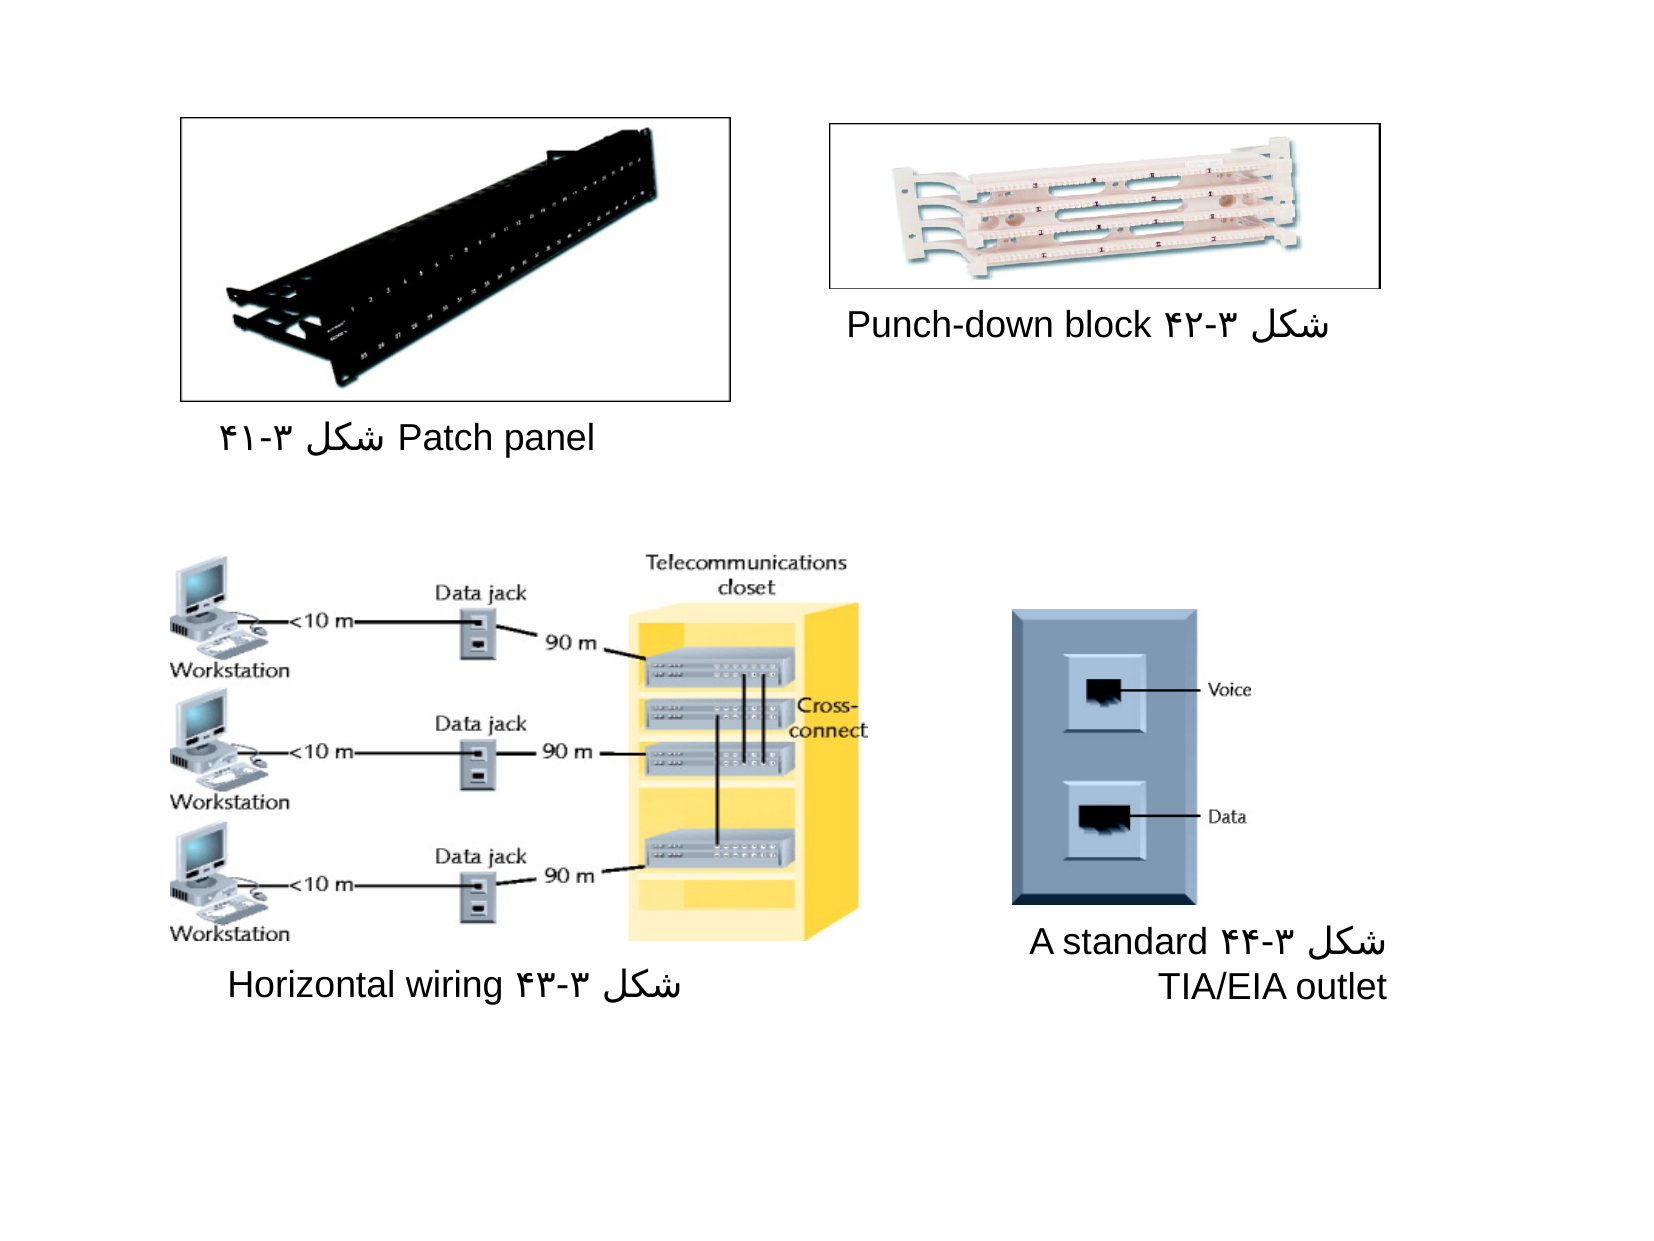

شکل ۳-۴۱ Patch panel
شکل ۳-۴۲ Punch-down block
شکل ۳-۴۳ Horizontal wiring
شکل ۳-۴۴ A standard TIA/EIA outlet